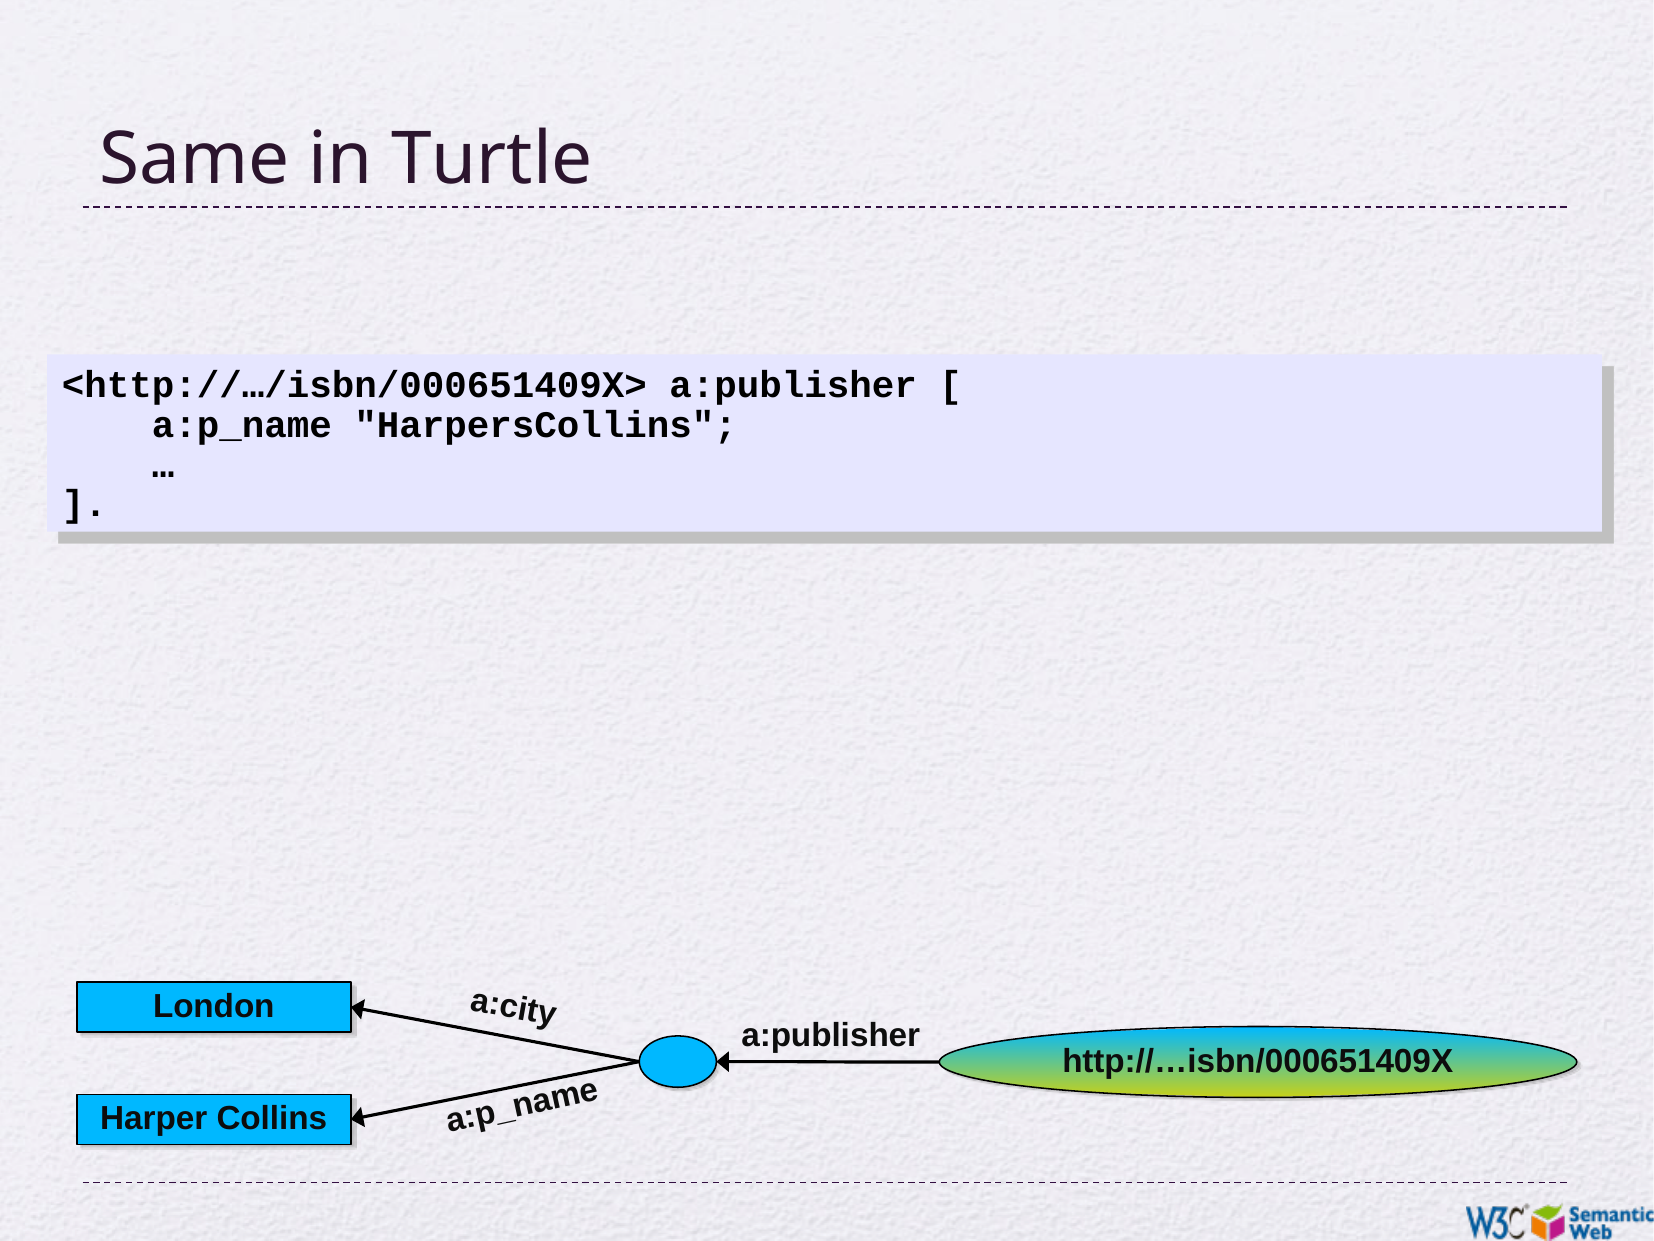

# Same in Turtle
<http://…/isbn/000651409X> a:publisher [
 a:p_name "HarpersCollins";
 …
].
London
a:city
a:publisher
http://…isbn/000651409X
a:p_name
Harper Collins